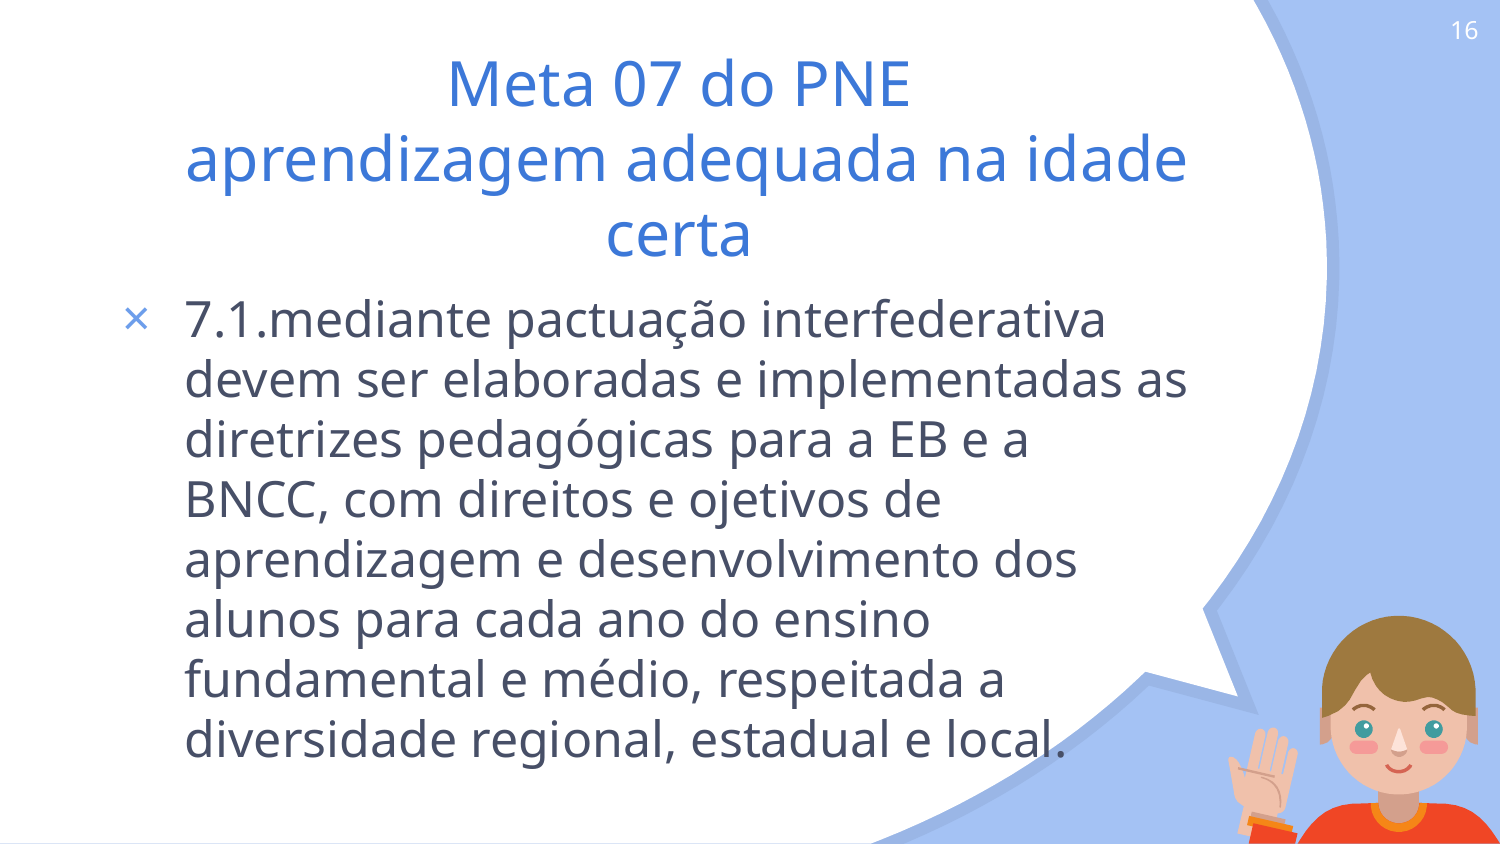

# Meta 07 do PNE aprendizagem adequada na idade certa
7.1.mediante pactuação interfederativa devem ser elaboradas e implementadas as diretrizes pedagógicas para a EB e a BNCC, com direitos e ojetivos de aprendizagem e desenvolvimento dos alunos para cada ano do ensino fundamental e médio, respeitada a diversidade regional, estadual e local.